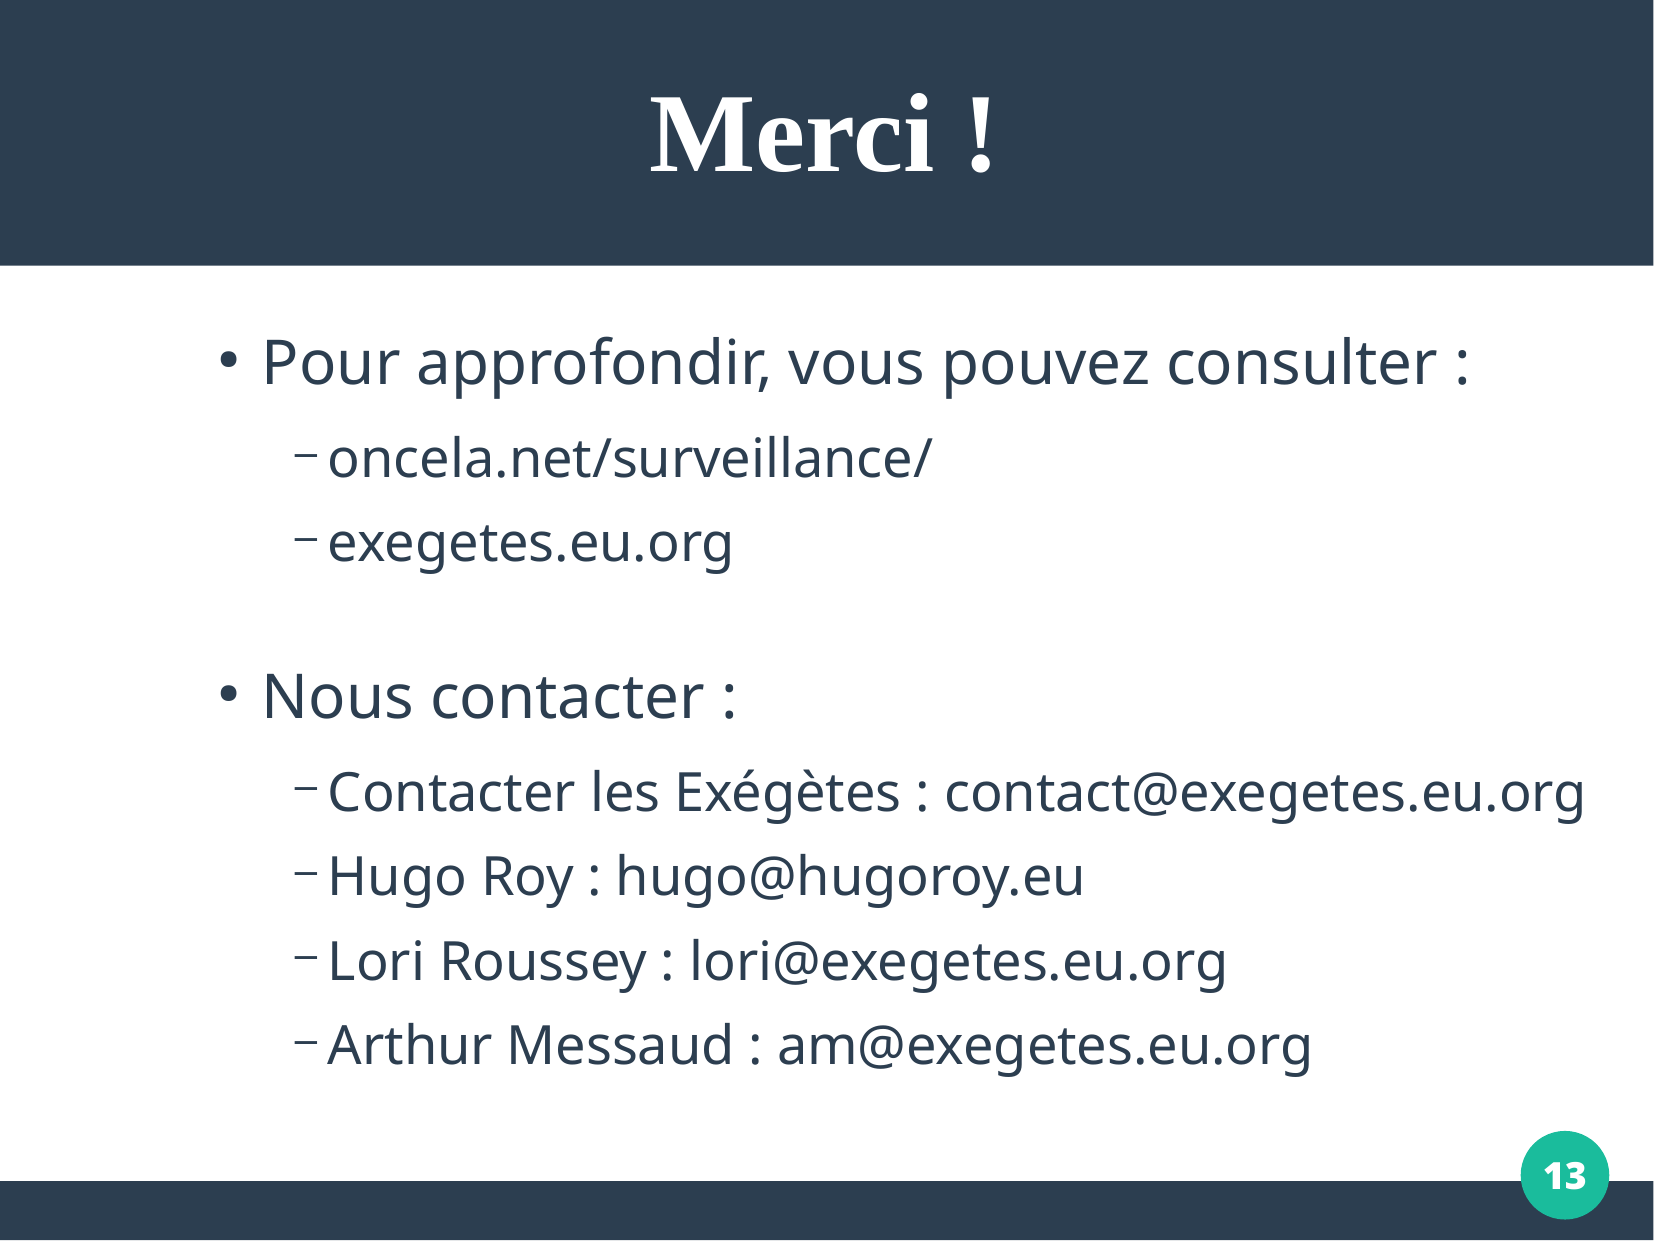

# Merci !
Pour approfondir, vous pouvez consulter :
oncela.net/surveillance/
exegetes.eu.org
Nous contacter :
Contacter les Exégètes : contact@exegetes.eu.org
Hugo Roy : hugo@hugoroy.eu
Lori Roussey : lori@exegetes.eu.org
Arthur Messaud : am@exegetes.eu.org
13